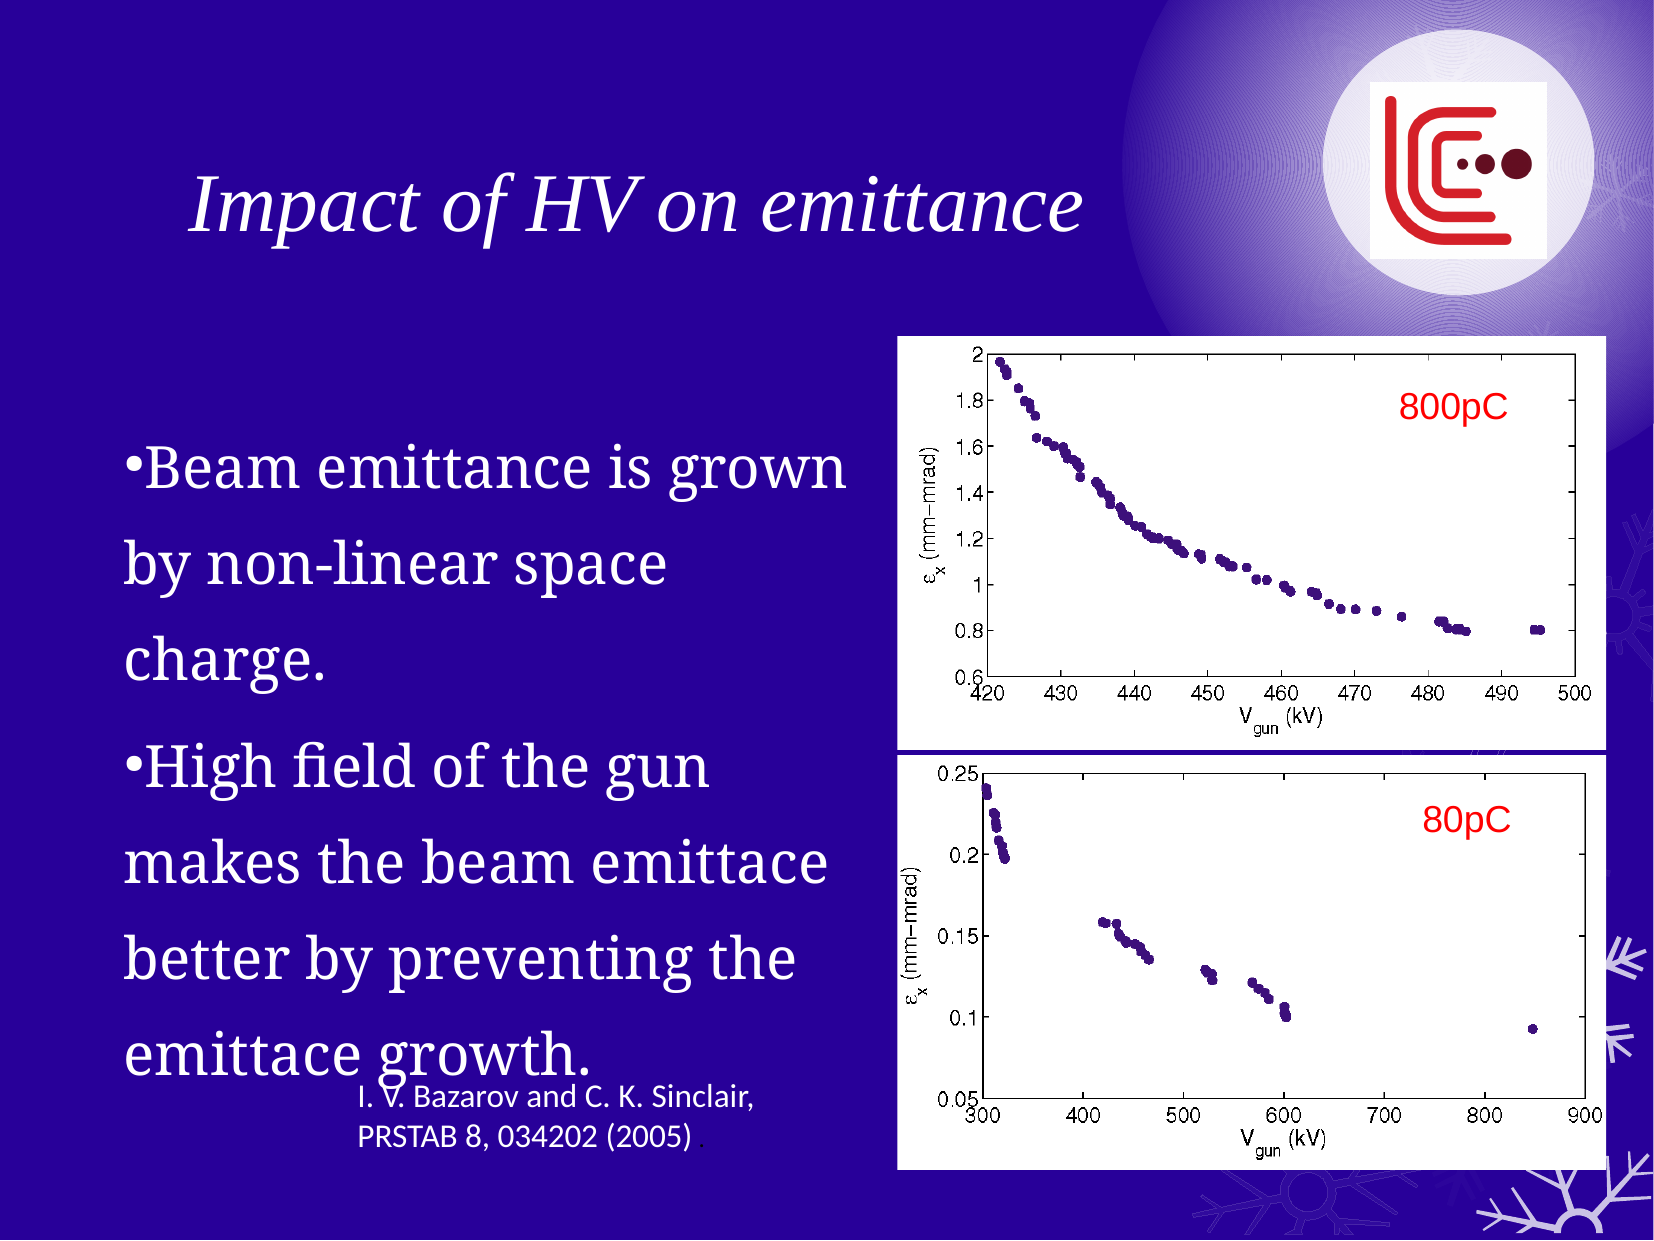

# Impact of HV on emittance
Beam emittance is grown by non-linear space charge.
High field of the gun makes the beam emittace better by preventing the emittace growth.
800pC
80pC
I. V. Bazarov and C. K. Sinclair,
PRSTAB 8, 034202 (2005) .